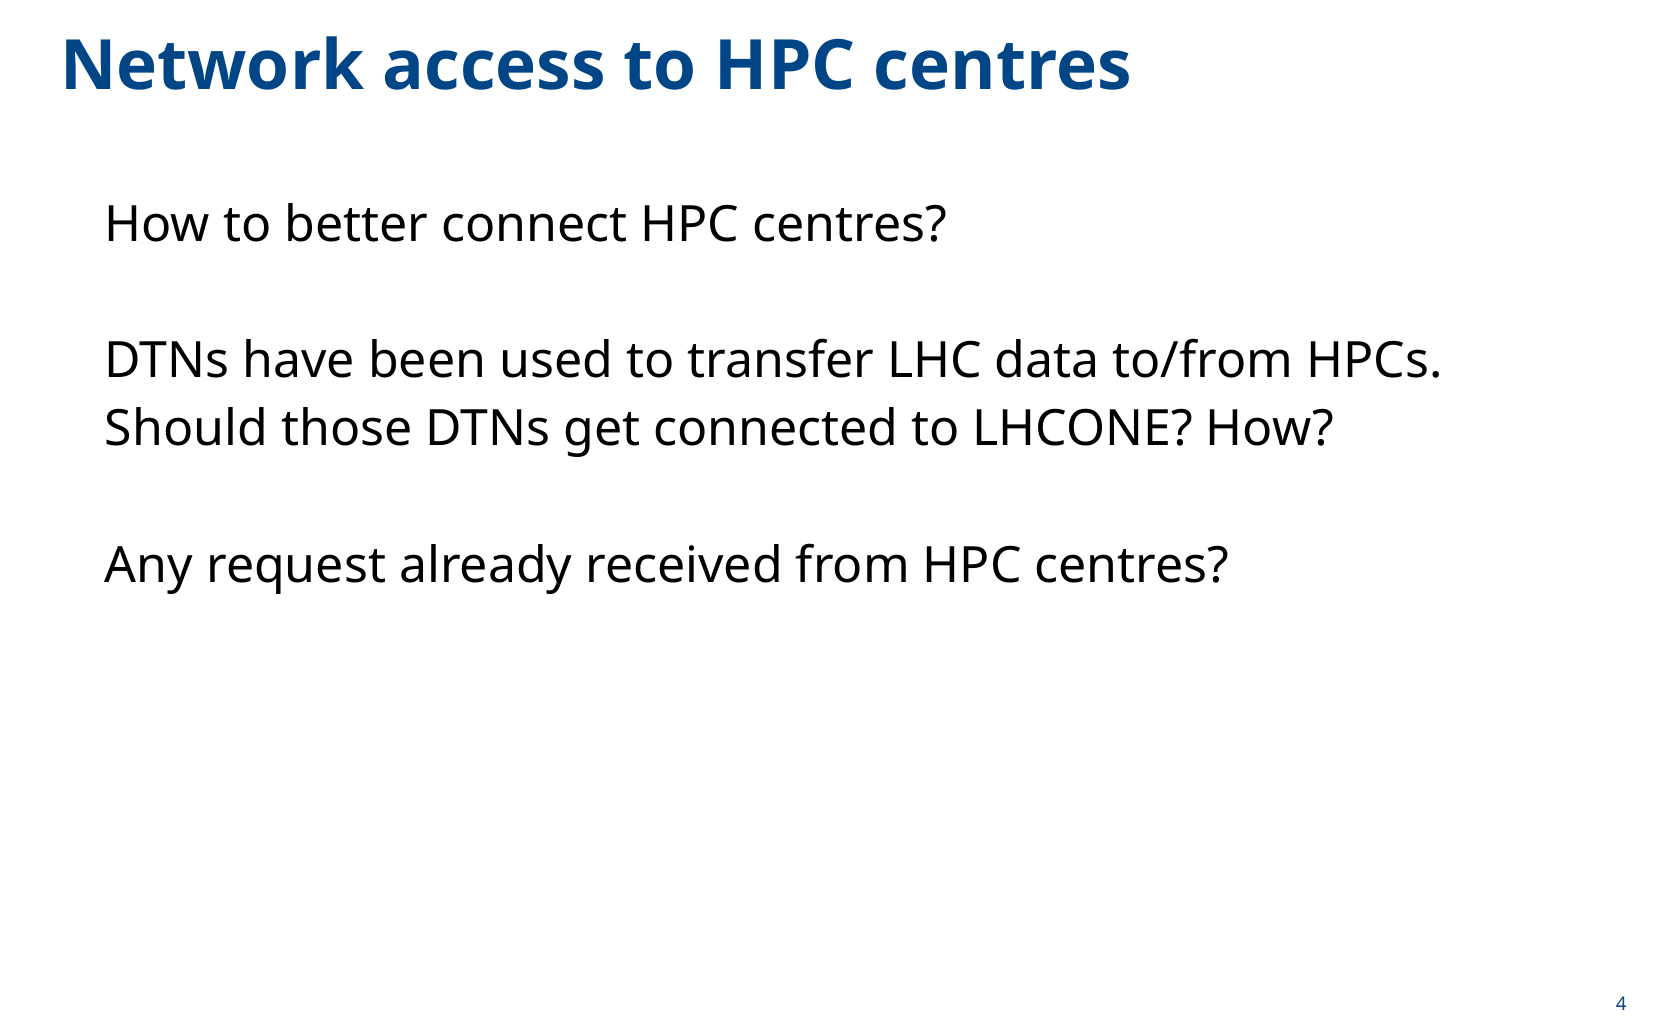

# Network access to HPC centres
How to better connect HPC centres?
DTNs have been used to transfer LHC data to/from HPCs.
Should those DTNs get connected to LHCONE? How?
Any request already received from HPC centres?